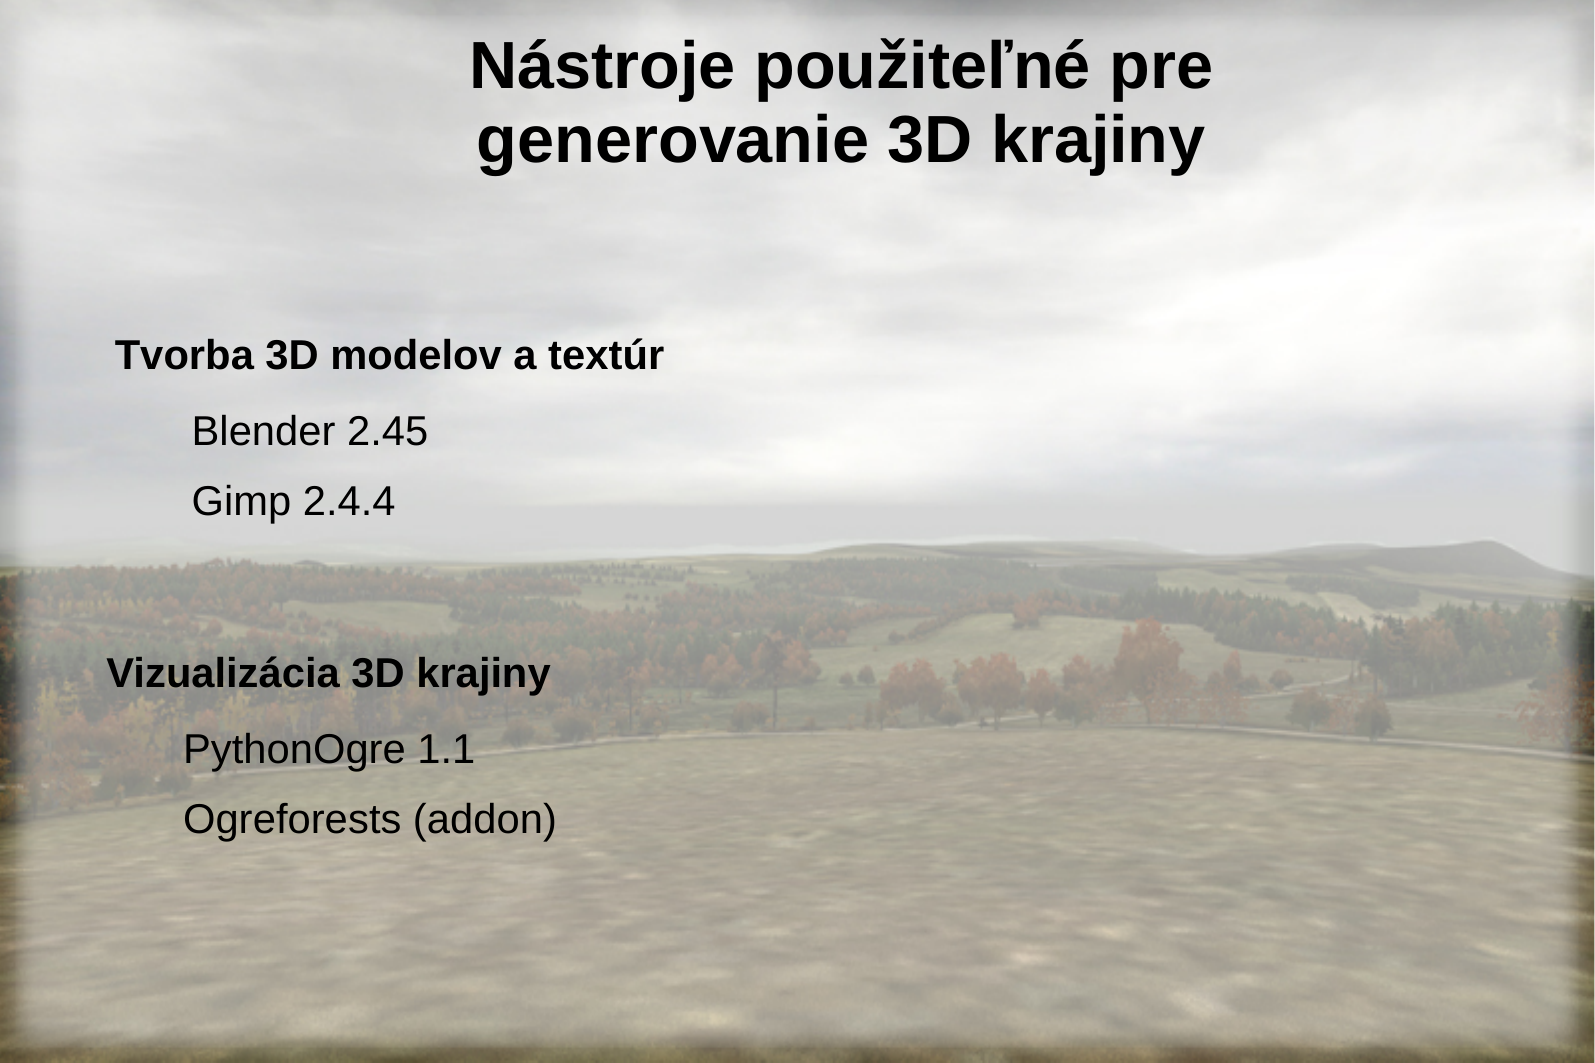

# Nástroje použiteľné pre generovanie 3D krajiny
Tvorba 3D modelov a textúr
Blender 2.45
Gimp 2.4.4
Vizualizácia 3D krajiny
PythonOgre 1.1
Ogreforests (addon)